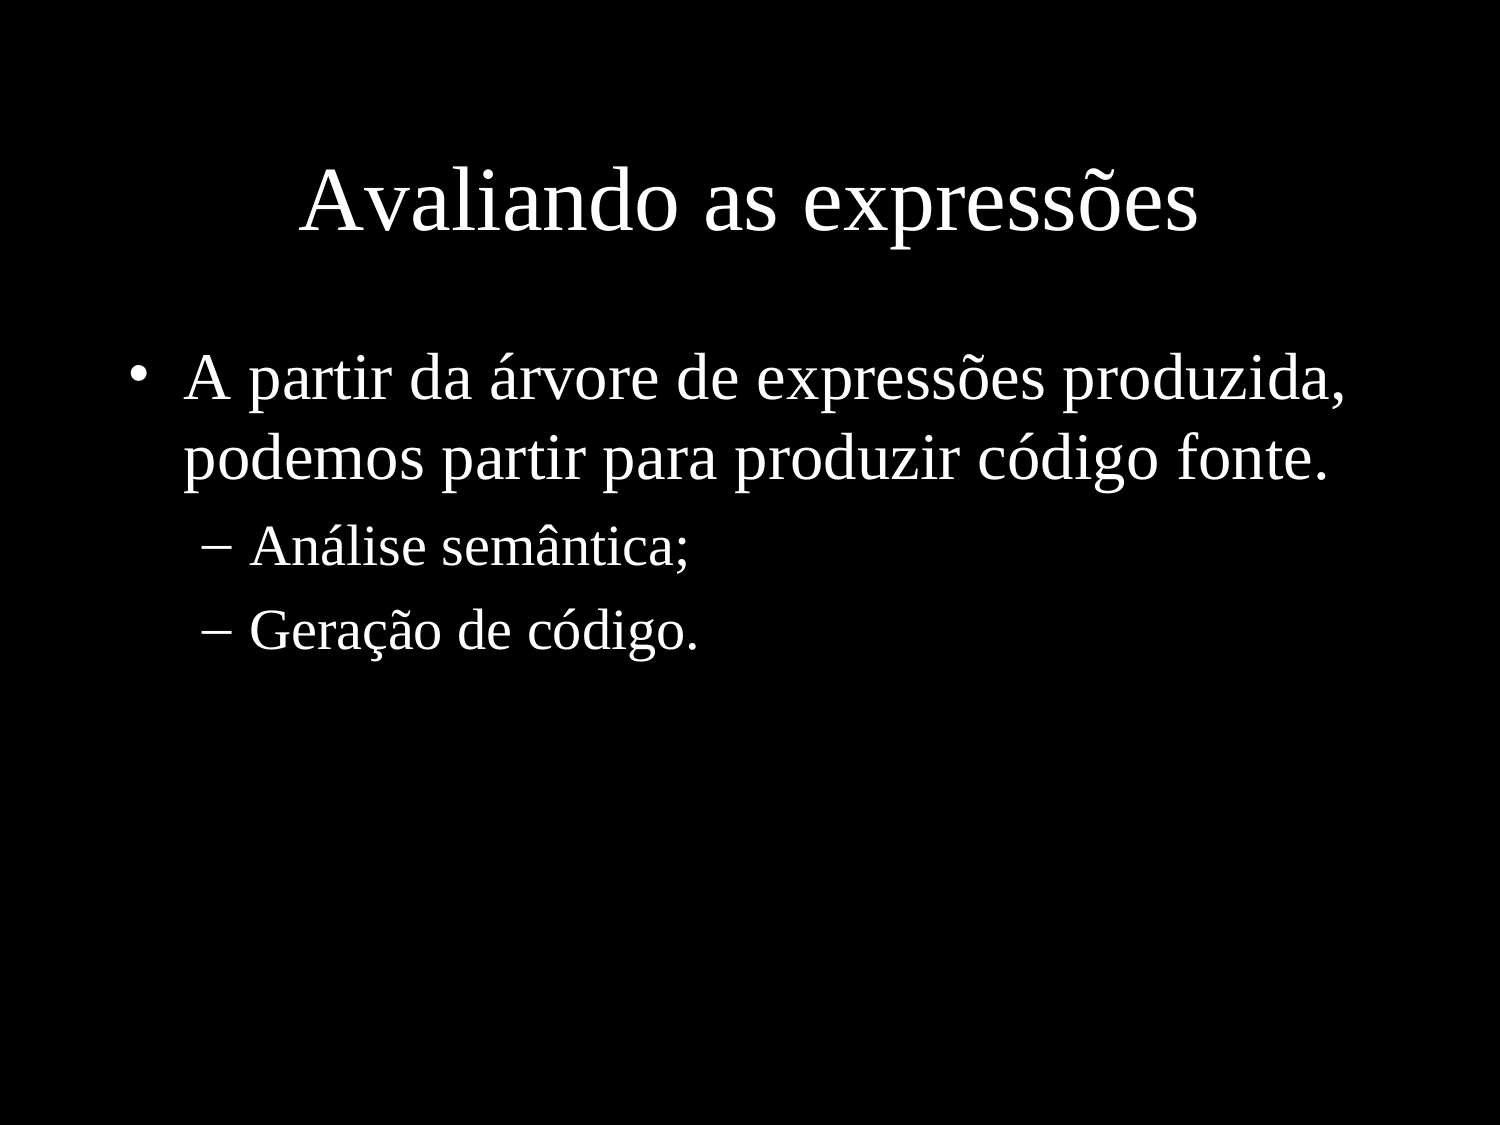

# Avaliando as expressões
A partir da árvore de expressões produzida, podemos partir para produzir código fonte.
Análise semântica;
Geração de código.